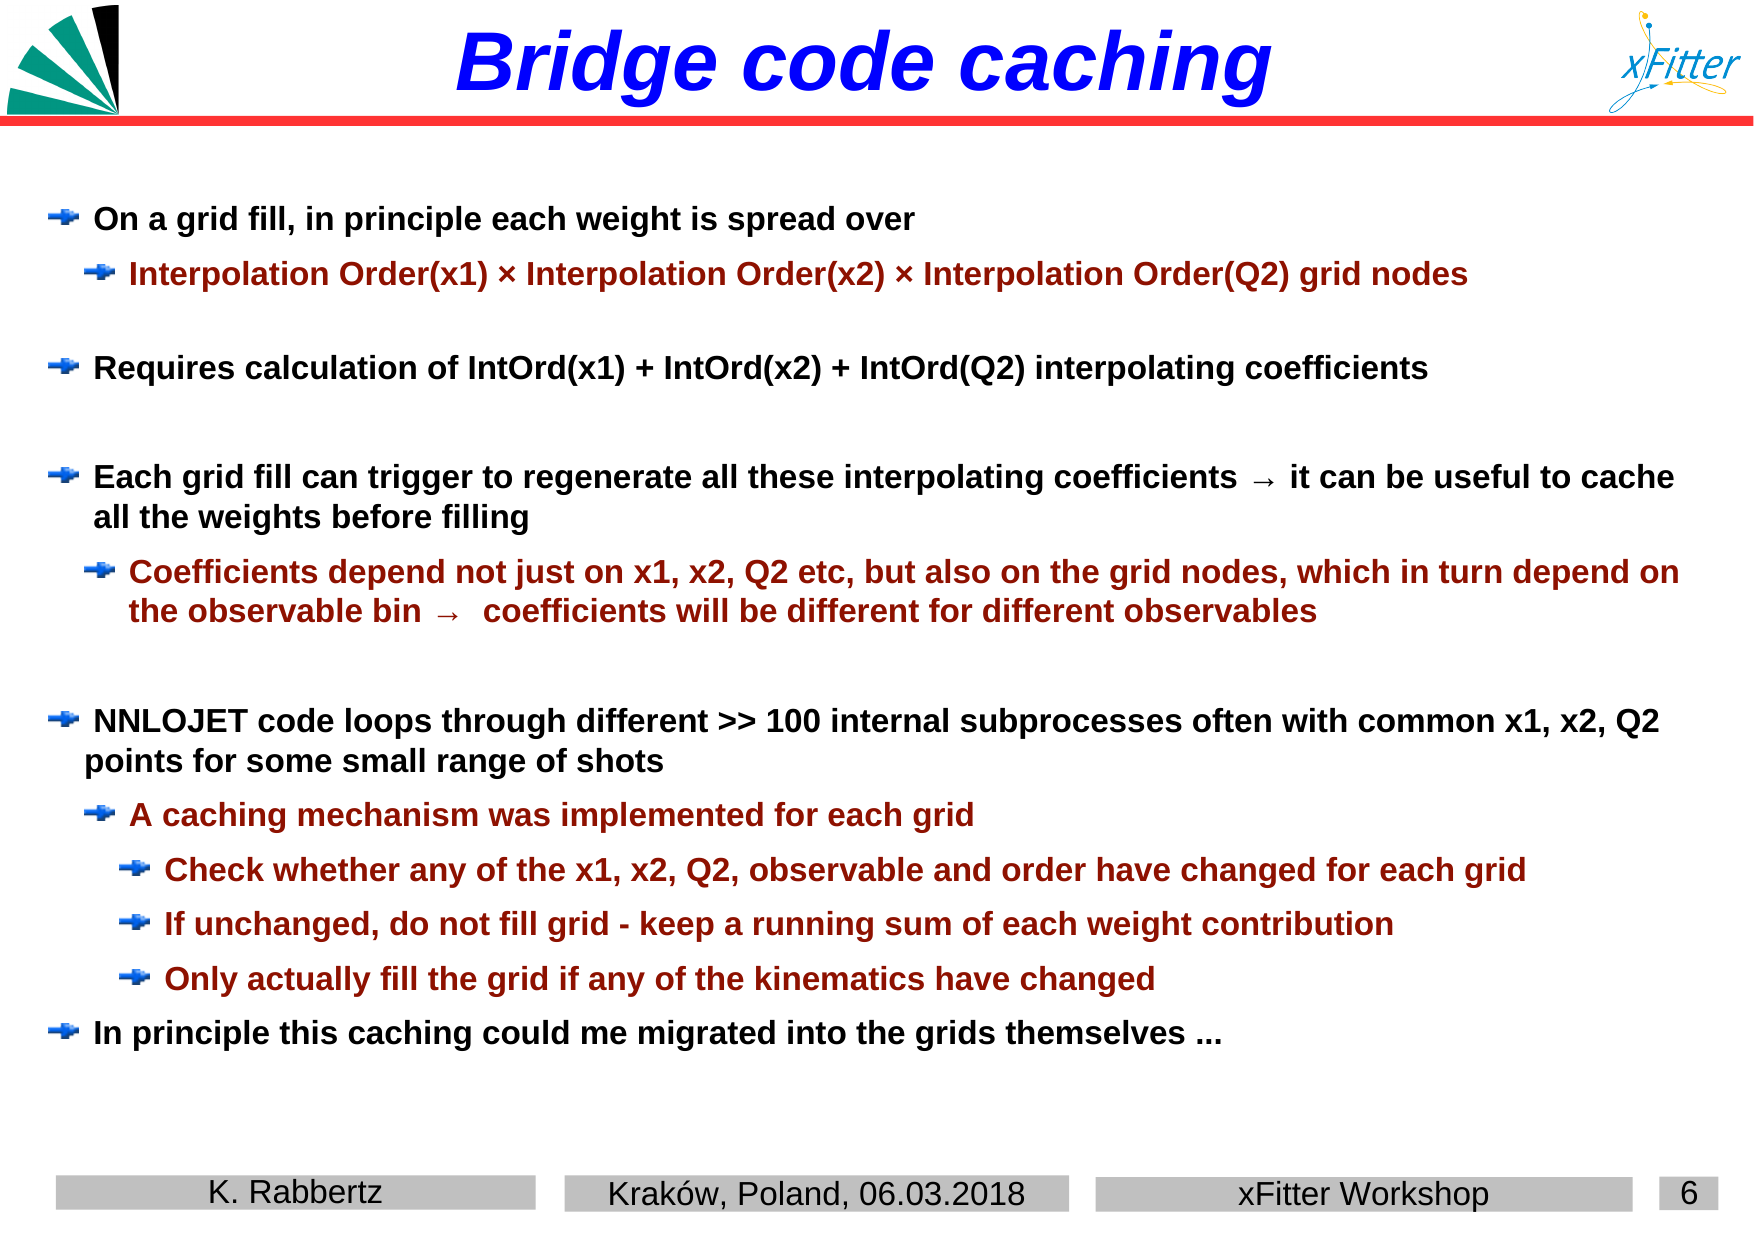

# Bridge code caching
 On a grid fill, in principle each weight is spread over
 Interpolation Order(x1) × Interpolation Order(x2) × Interpolation Order(Q2) grid nodes
 Requires calculation of IntOrd(x1) + IntOrd(x2) + IntOrd(Q2) interpolating coefficients
 Each grid fill can trigger to regenerate all these interpolating coefficients → it can be useful to cache all the weights before filling
 Coefficients depend not just on x1, x2, Q2 etc, but also on the grid nodes, which in turn depend on the observable bin → coefficients will be different for different observables
 NNLOJET code loops through different >> 100 internal subprocesses often with common x1, x2, Q2 points for some small range of shots
 A caching mechanism was implemented for each grid
 Check whether any of the x1, x2, Q2, observable and order have changed for each grid
 If unchanged, do not fill grid - keep a running sum of each weight contribution
 Only actually fill the grid if any of the kinematics have changed
 In principle this caching could me migrated into the grids themselves ...